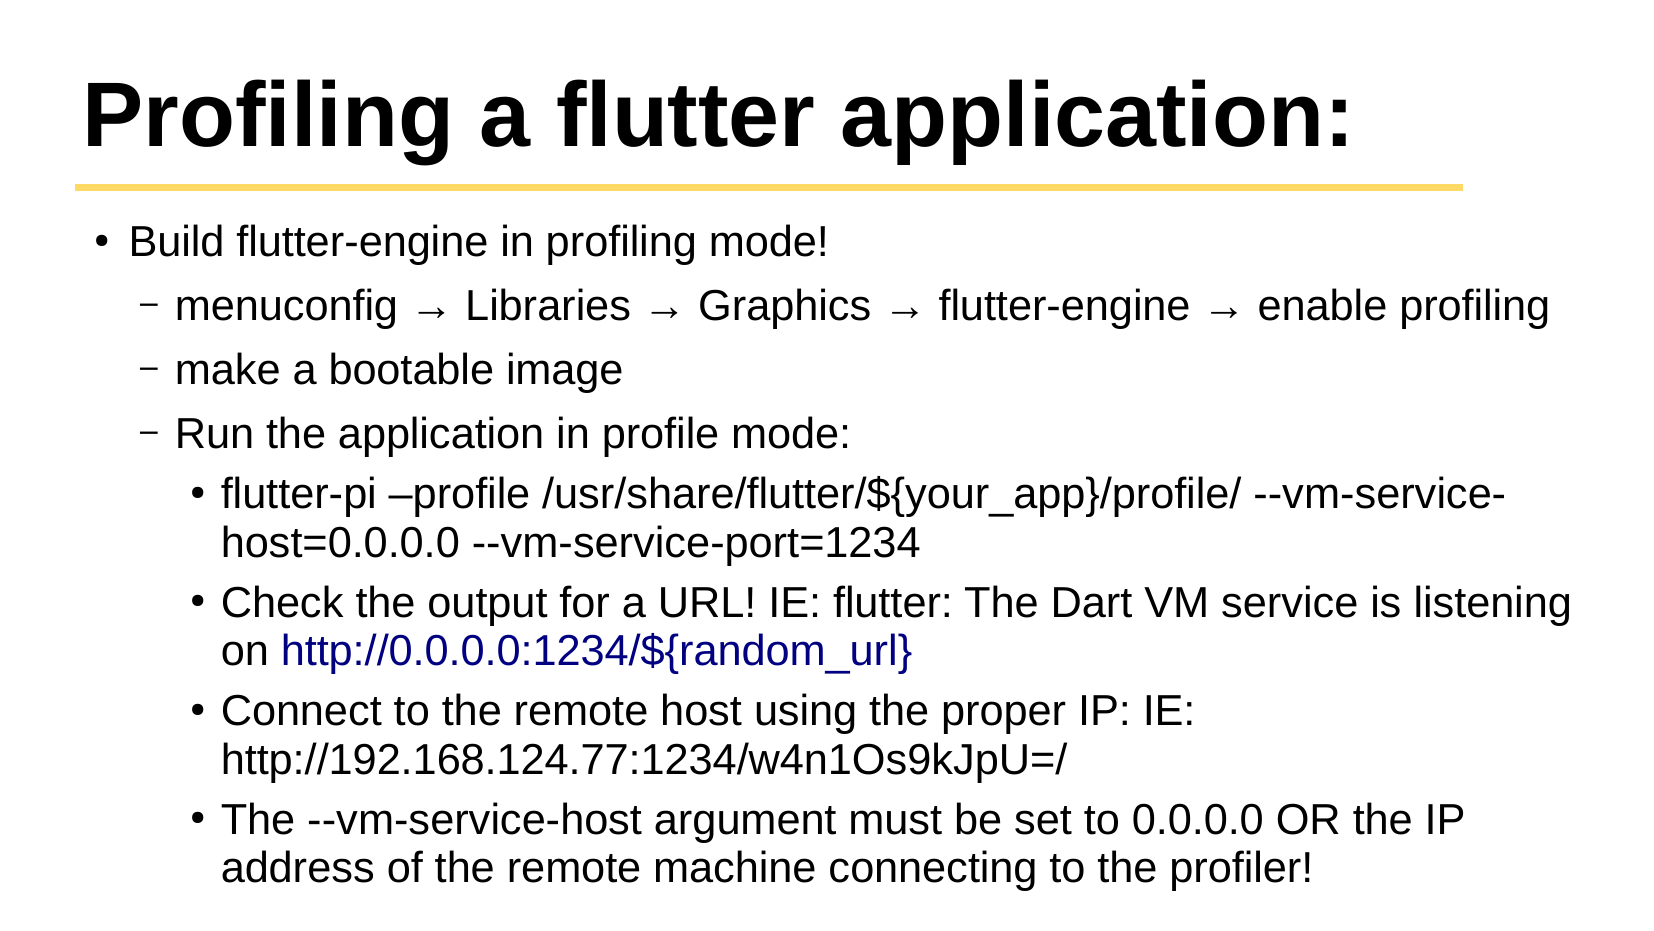

# Profiling a flutter application:
Build flutter-engine in profiling mode!
menuconfig → Libraries → Graphics → flutter-engine → enable profiling
make a bootable image
Run the application in profile mode:
flutter-pi –profile /usr/share/flutter/${your_app}/profile/ --vm-service-host=0.0.0.0 --vm-service-port=1234
Check the output for a URL! IE: flutter: The Dart VM service is listening on http://0.0.0.0:1234/${random_url}
Connect to the remote host using the proper IP: IE: http://192.168.124.77:1234/w4n1Os9kJpU=/
The --vm-service-host argument must be set to 0.0.0.0 OR the IP address of the remote machine connecting to the profiler!